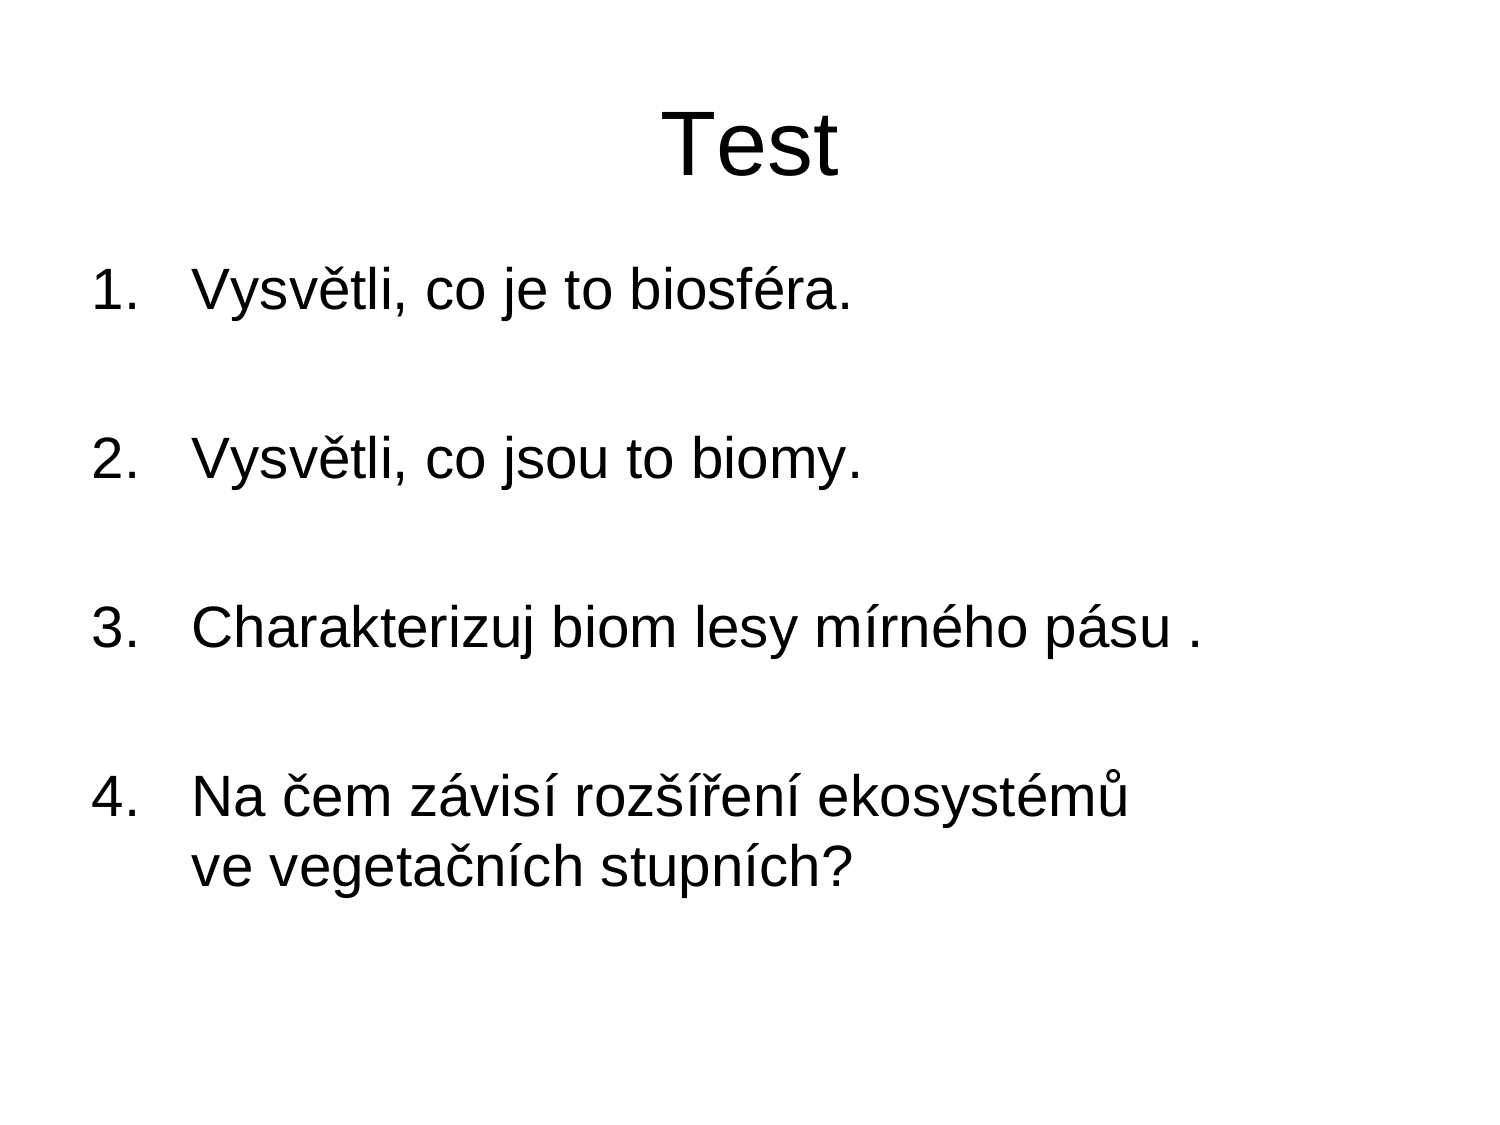

# Test
Vysvětli, co je to biosféra.
Vysvětli, co jsou to biomy.
Charakterizuj biom lesy mírného pásu .
Na čem závisí rozšíření ekosystémů
ve vegetačních stupních?